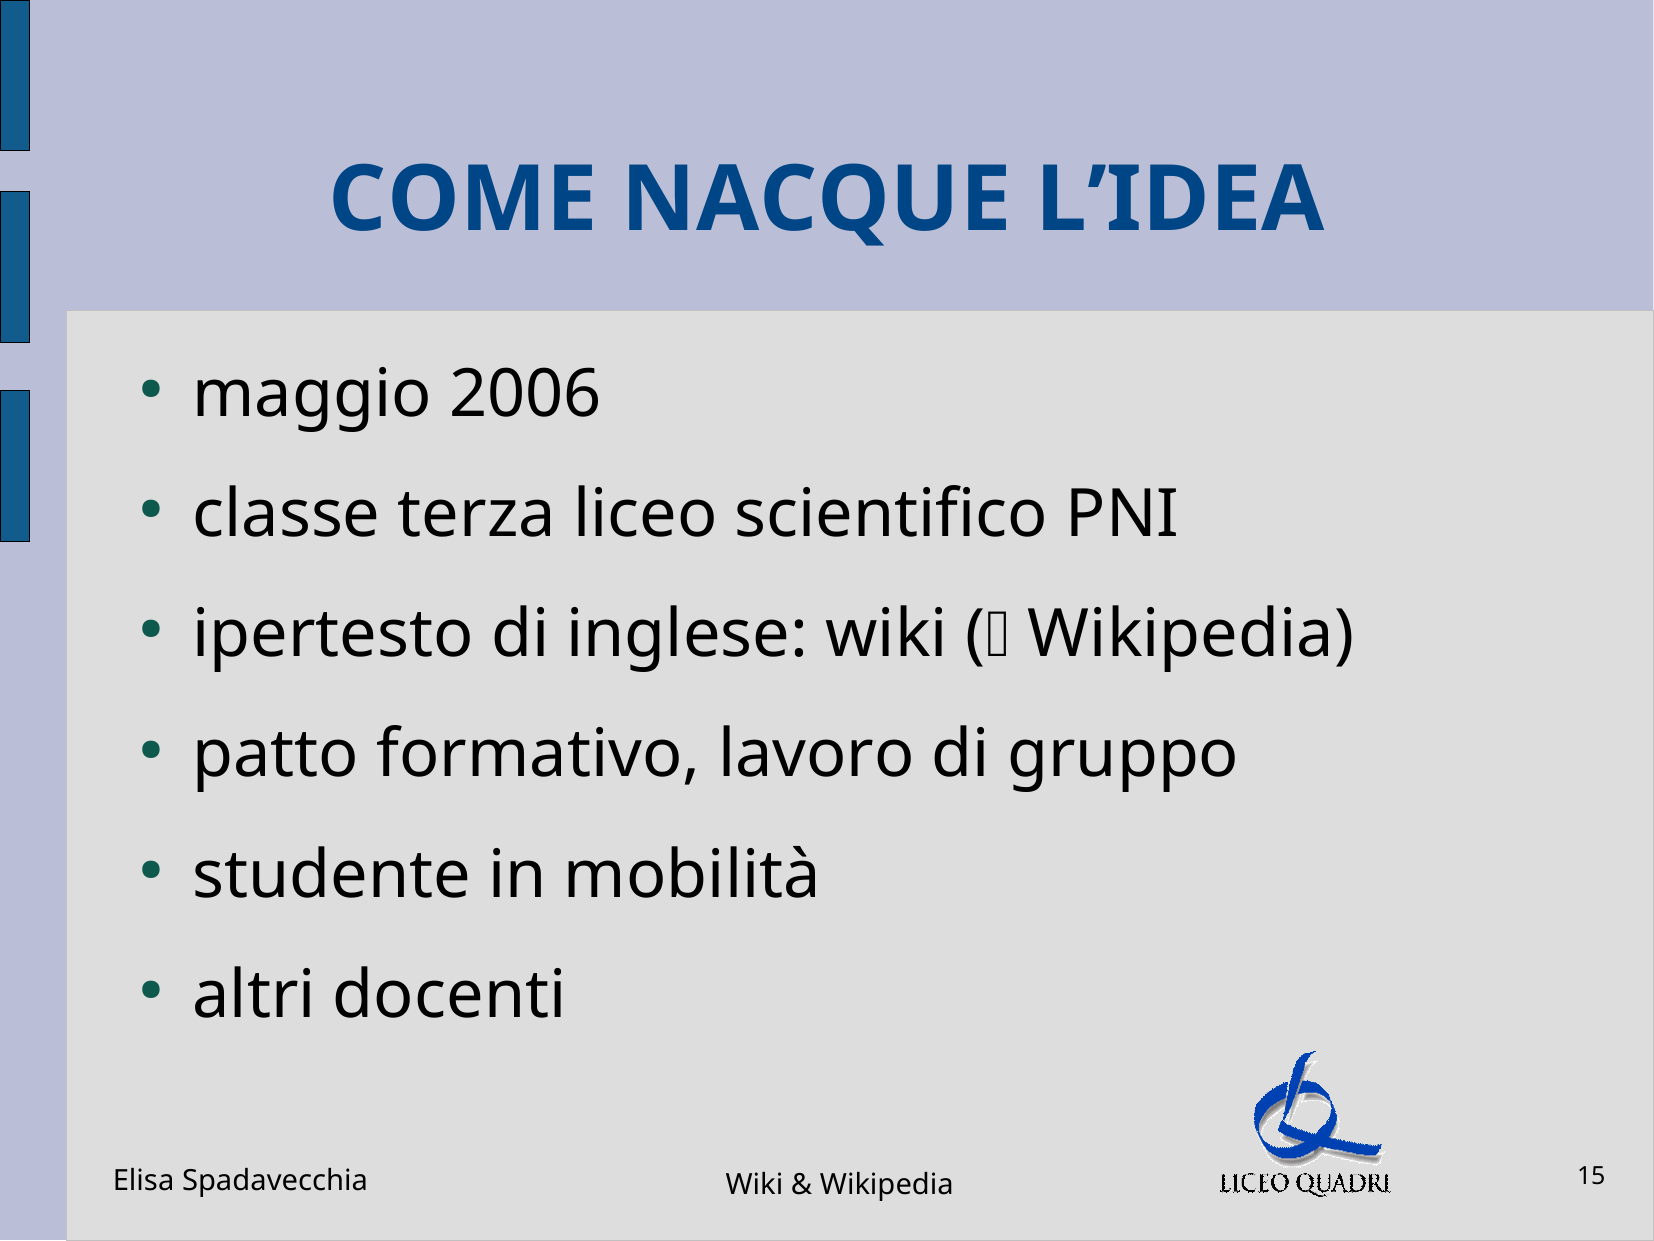

# COME NACQUE L’IDEA
maggio 2006
classe terza liceo scientifico PNI
ipertesto di inglese: wiki ( Wikipedia)
patto formativo, lavoro di gruppo
studente in mobilità
altri docenti
Elisa Spadavecchia
Wiki & Wikipedia